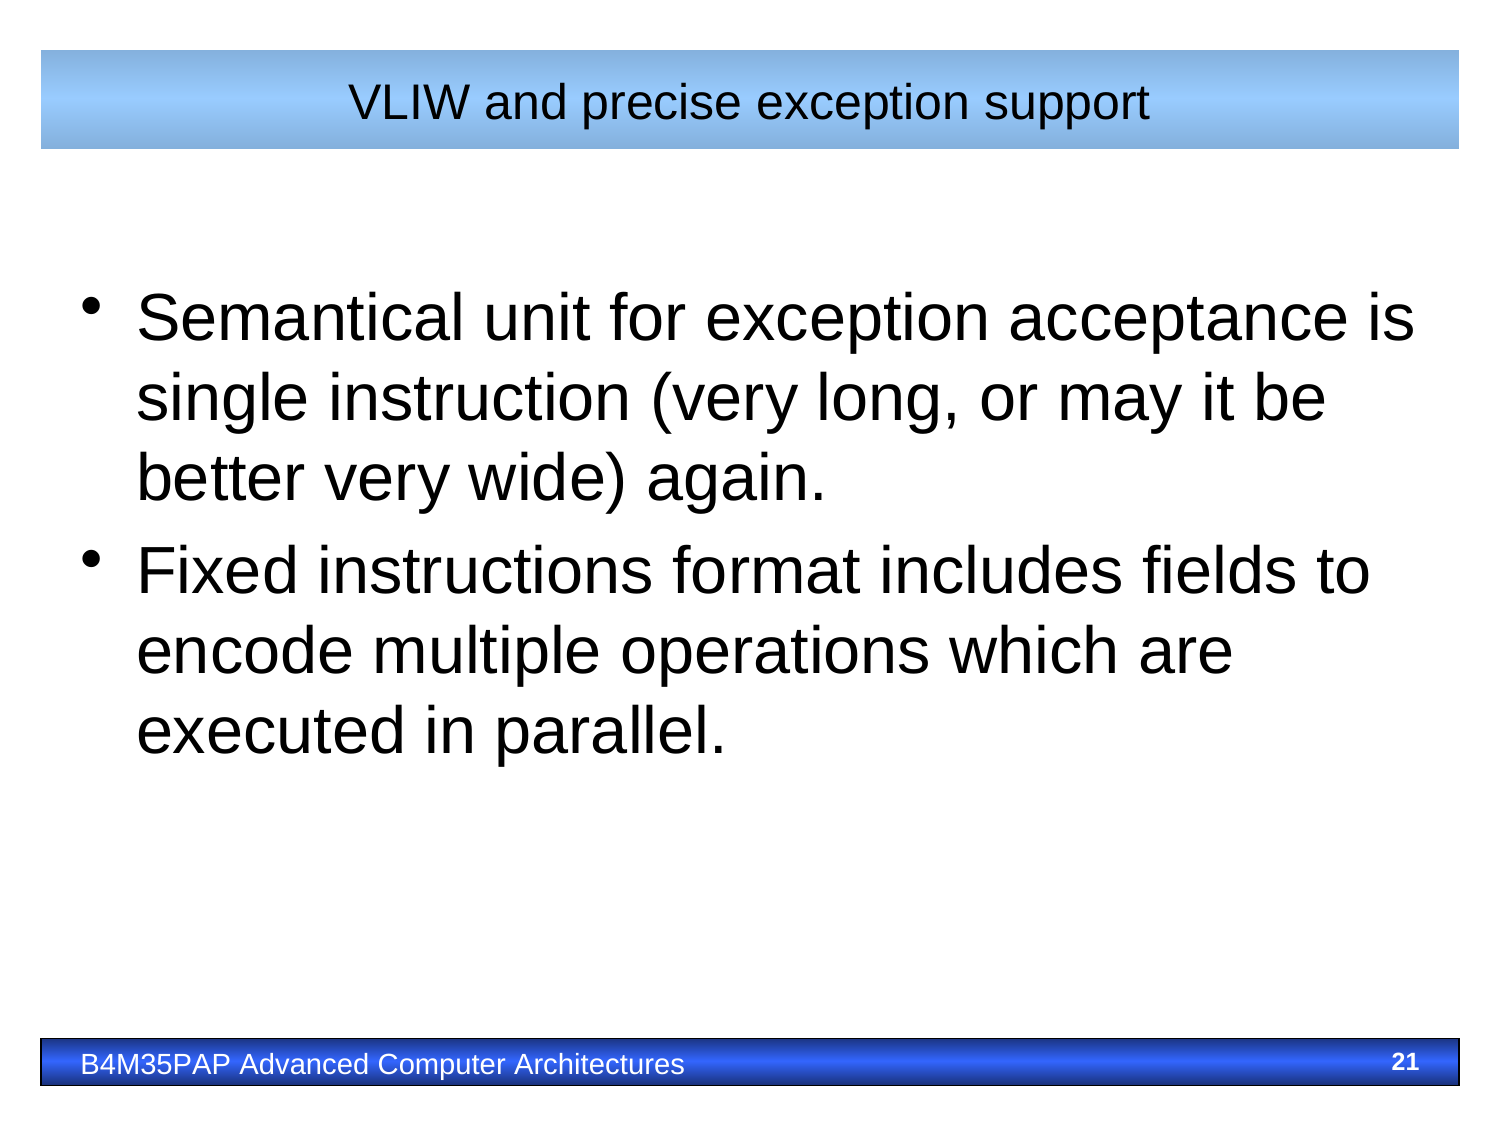

# VLIW and precise exception support
Semantical unit for exception acceptance is single instruction (very long, or may it be better very wide) again.
Fixed instructions format includes fields to encode multiple operations which are executed in parallel.